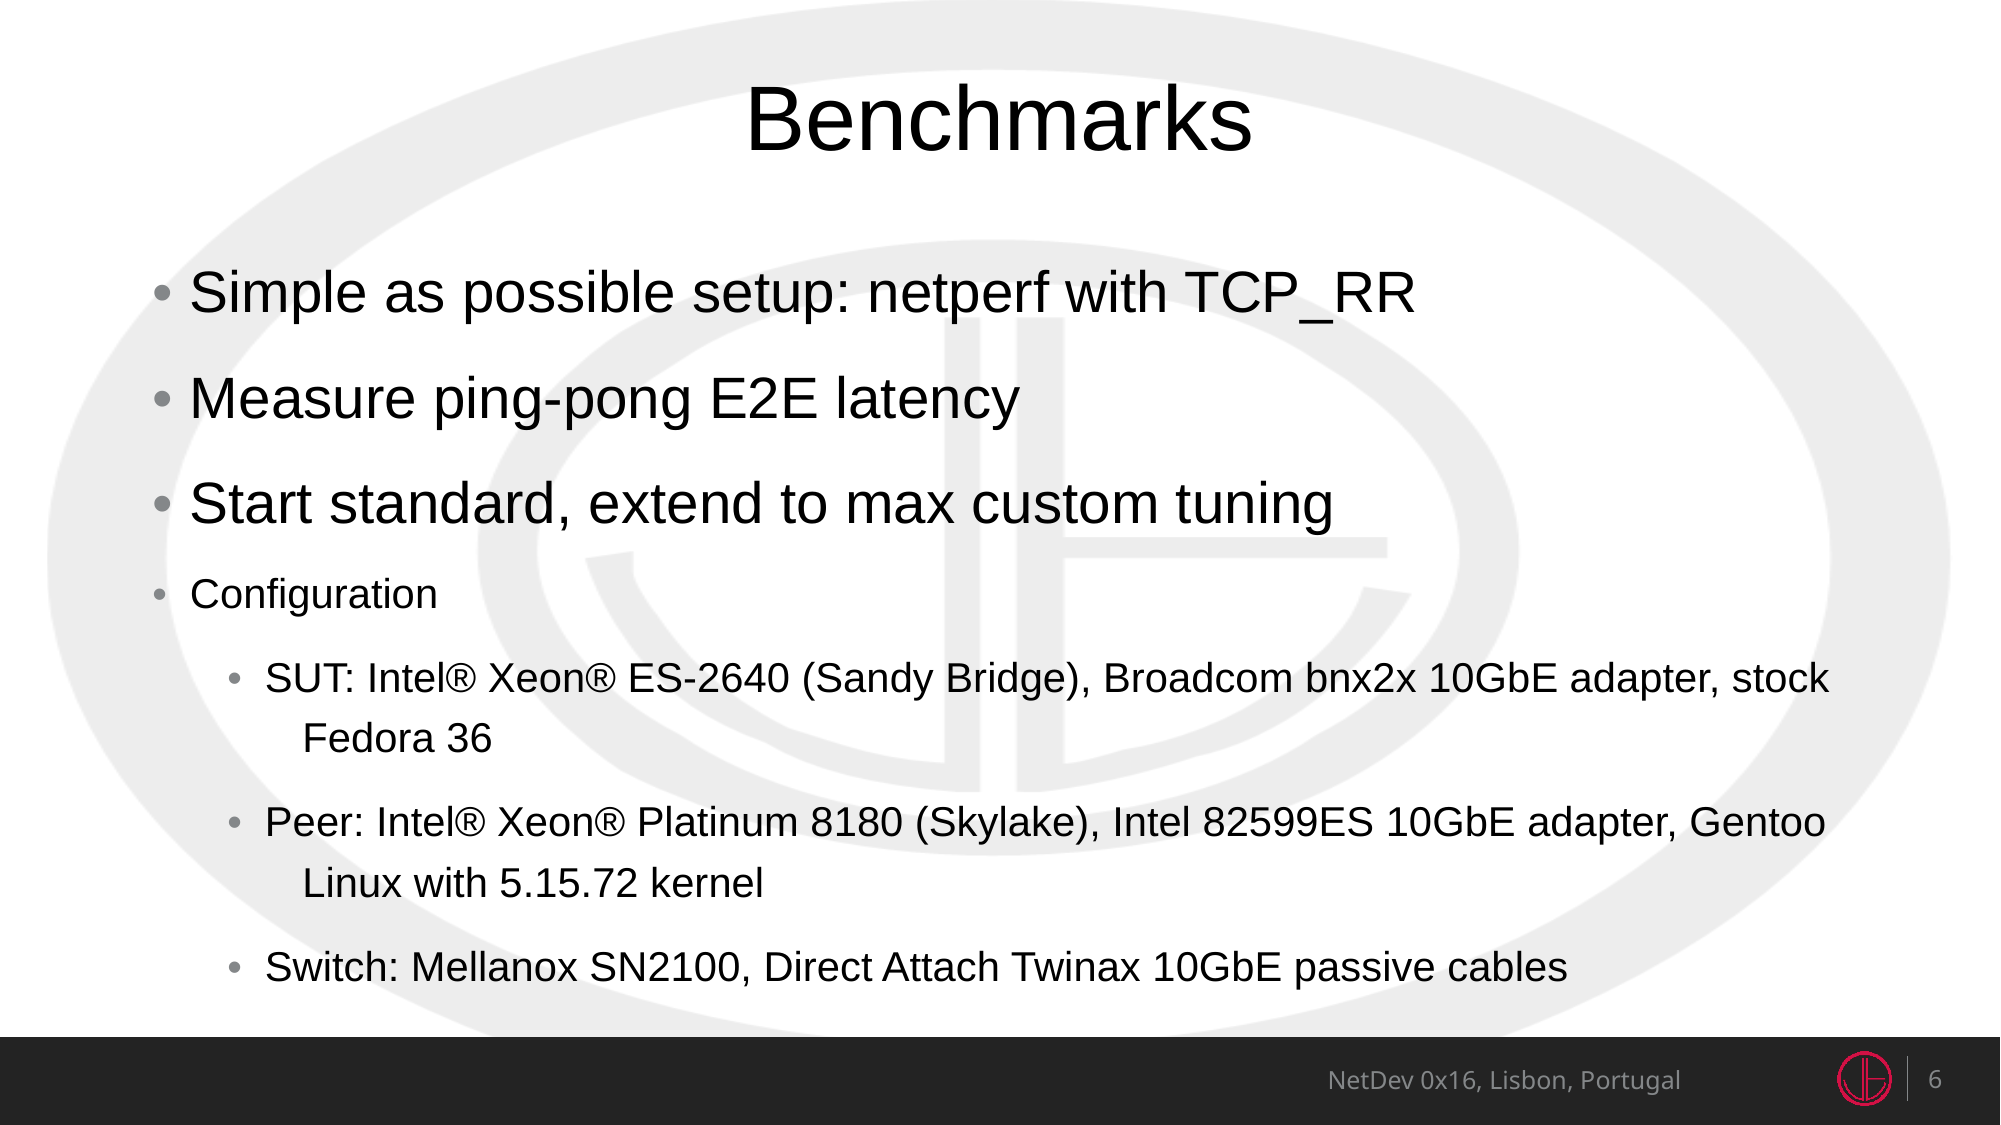

# Benchmarks
Simple as possible setup: netperf with TCP_RR
Measure ping-pong E2E latency
Start standard, extend to max custom tuning
Configuration
SUT: Intel® Xeon® ES-2640 (Sandy Bridge), Broadcom bnx2x 10GbE adapter, stock Fedora 36
Peer: Intel® Xeon® Platinum 8180 (Skylake), Intel 82599ES 10GbE adapter, Gentoo Linux with 5.15.72 kernel
Switch: Mellanox SN2100, Direct Attach Twinax 10GbE passive cables
NetDev 0x16, Lisbon, Portugal